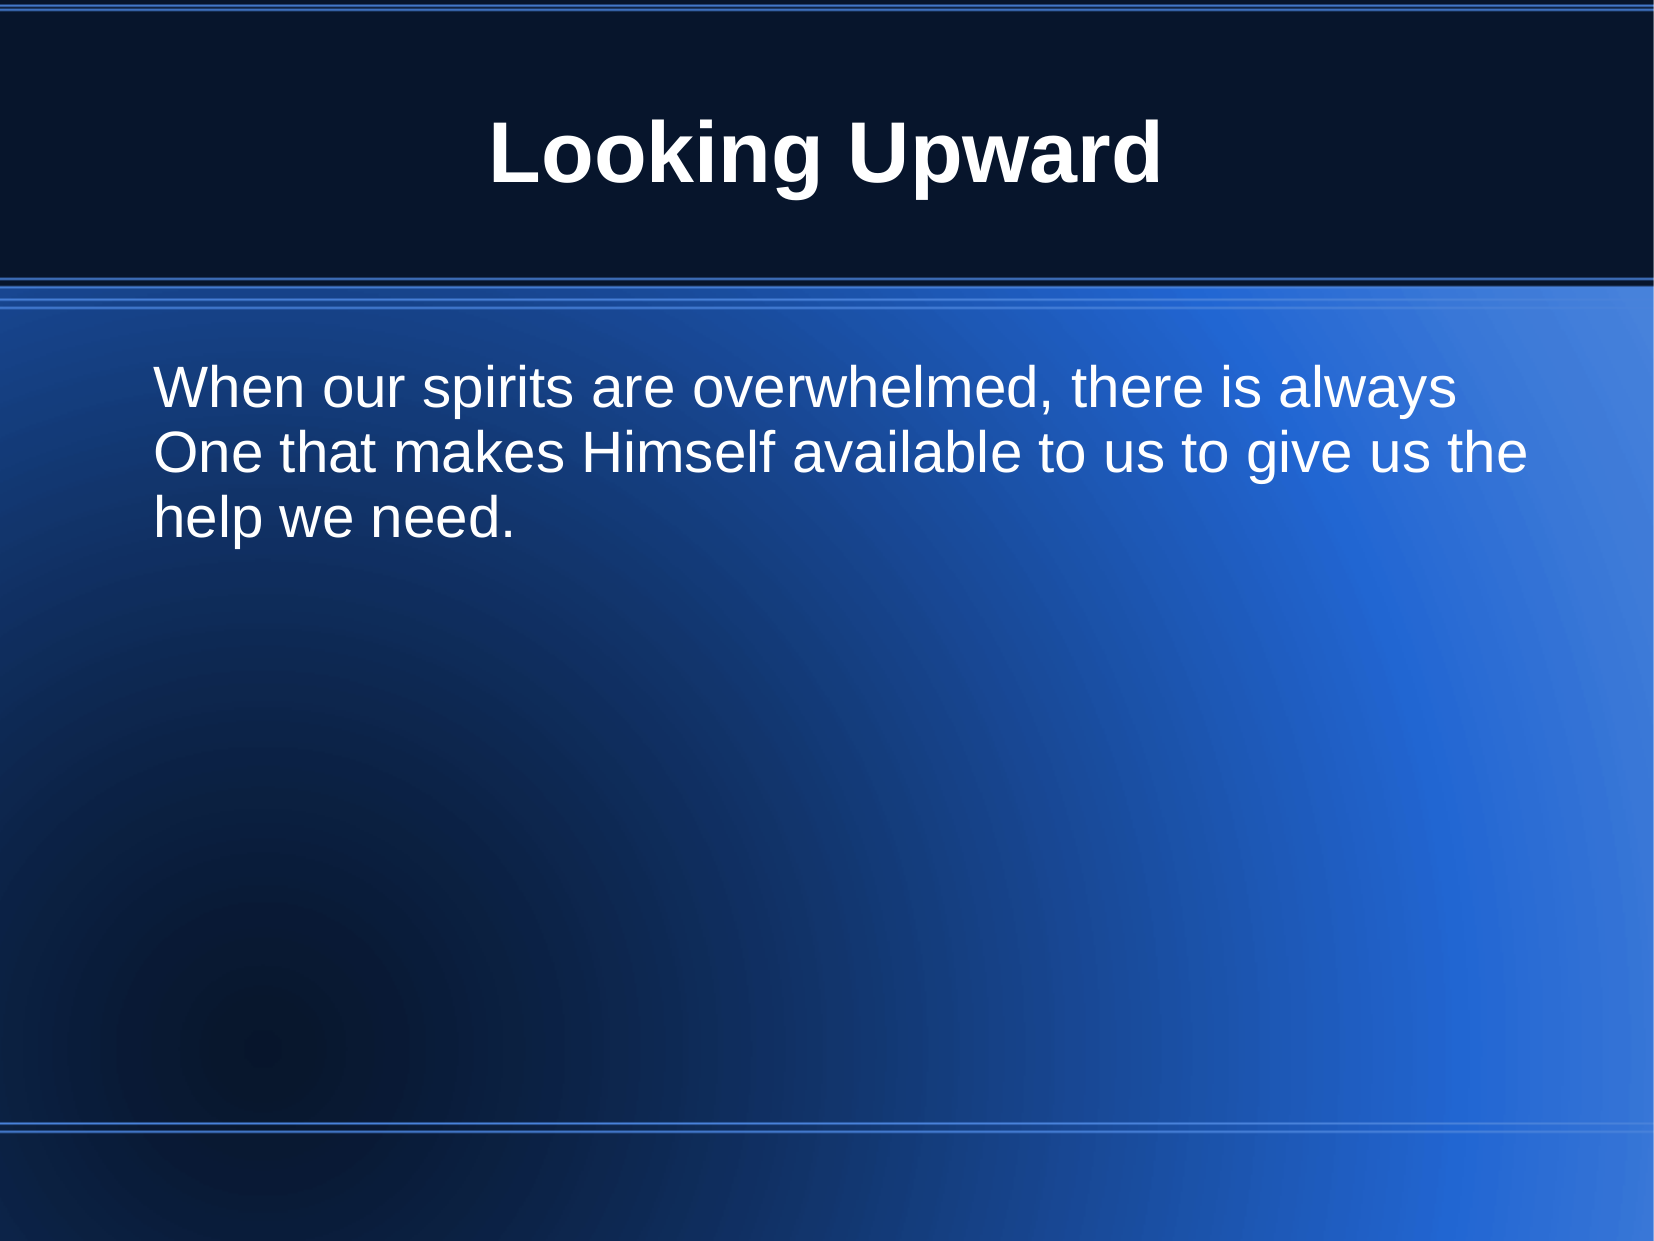

# Looking Upward
When our spirits are overwhelmed, there is always One that makes Himself available to us to give us the help we need.